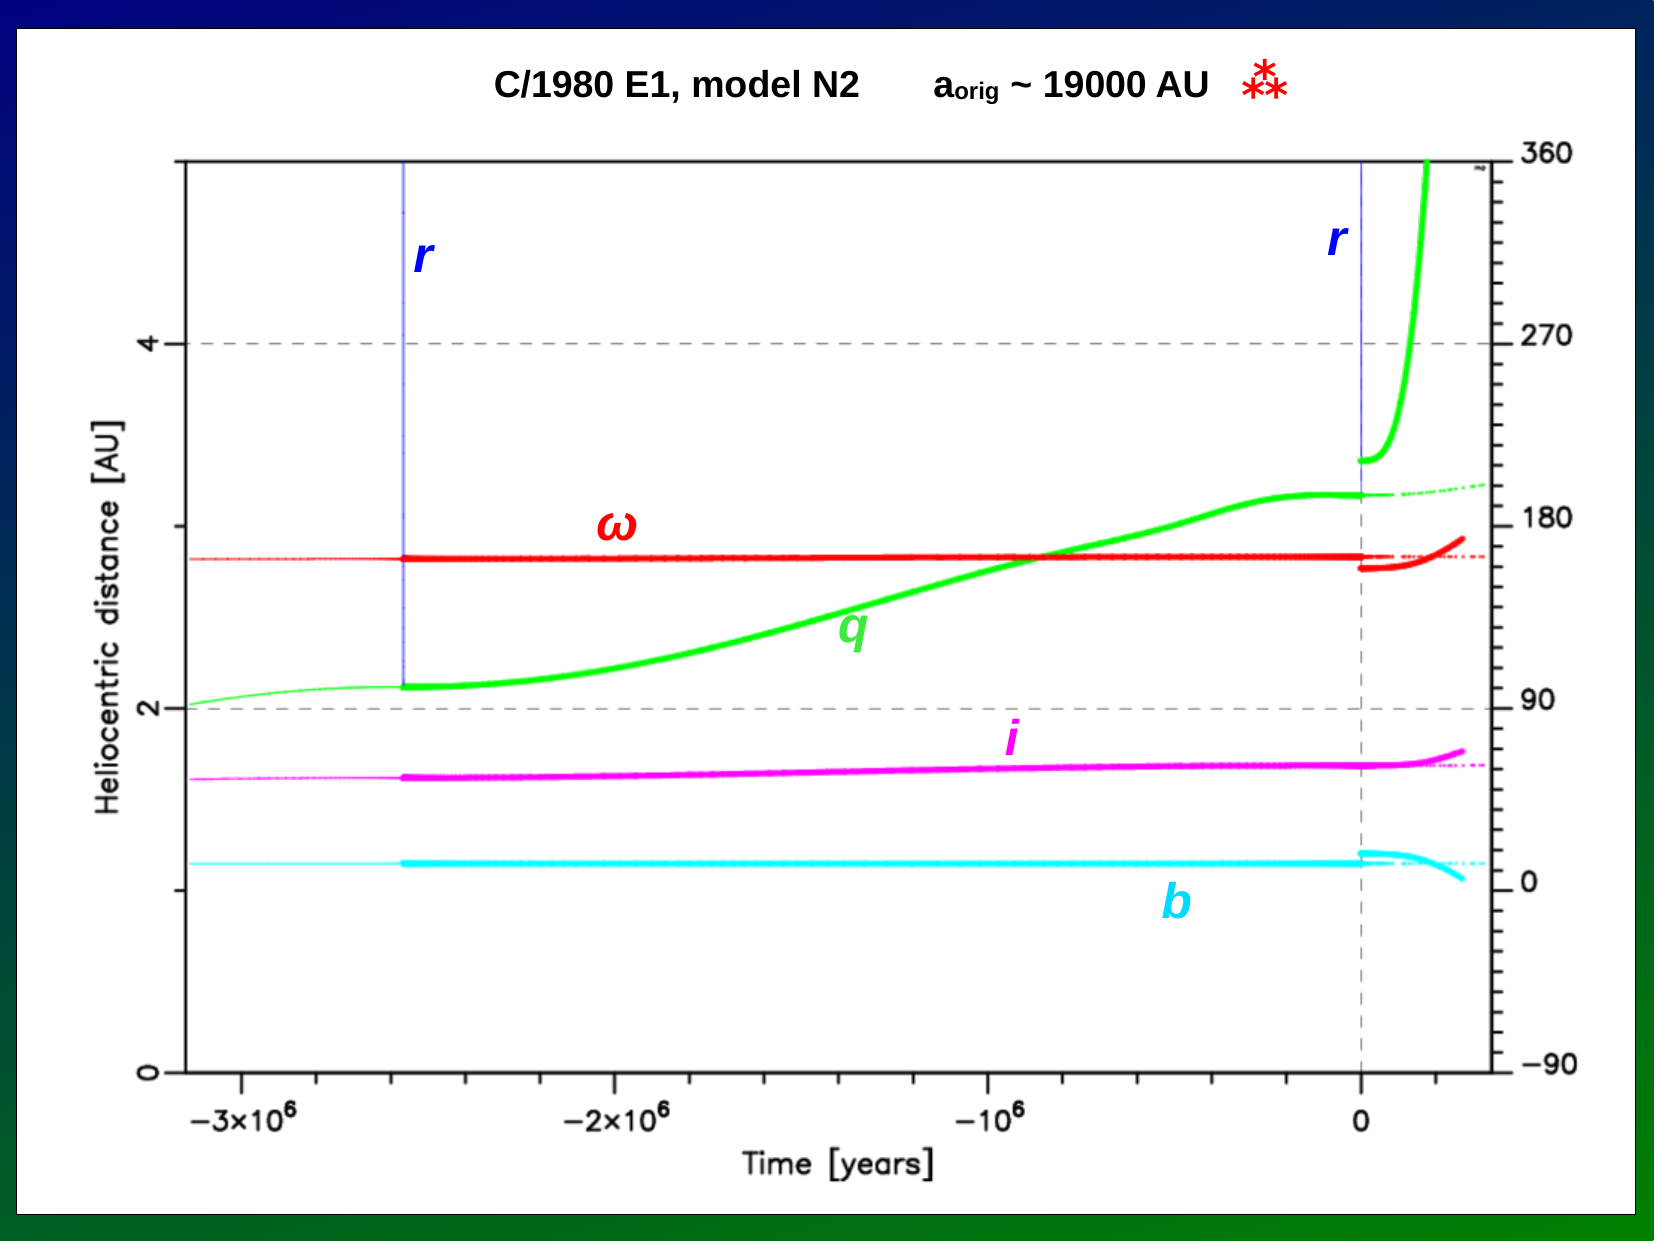

C/1980 E1, model N2 aorig ~ 19000 AU ⁂
r
r
ω
q
i
b